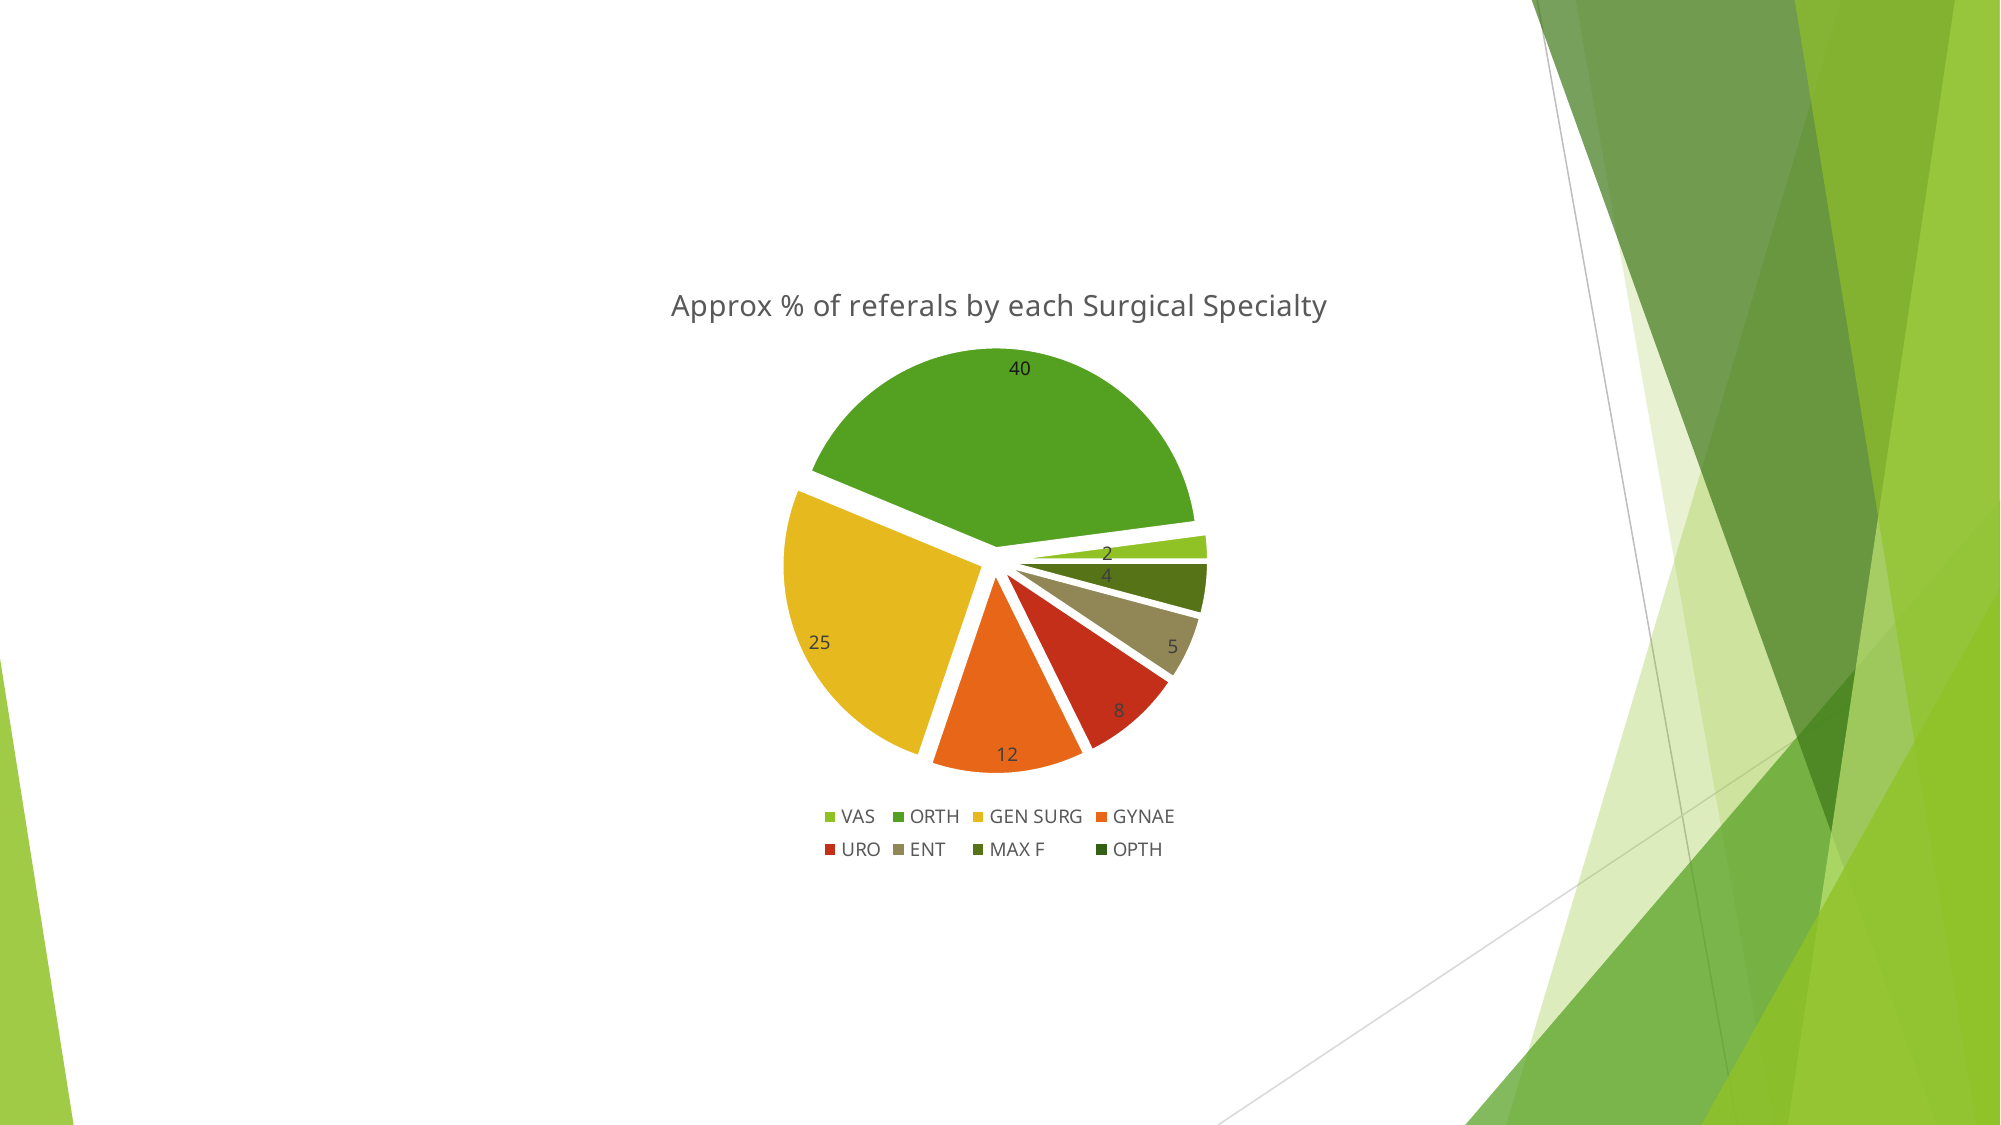

### Chart: Approx % of referals by each Surgical Specialty
| Category | Sales |
|---|---|
| VAS | 2.0 |
| ORTH | 40.0 |
| GEN SURG | 25.0 |
| GYNAE | 12.0 |
| URO | 8.0 |
| ENT | 5.0 |
| MAX F | 4.0 |
| OPTH | None |